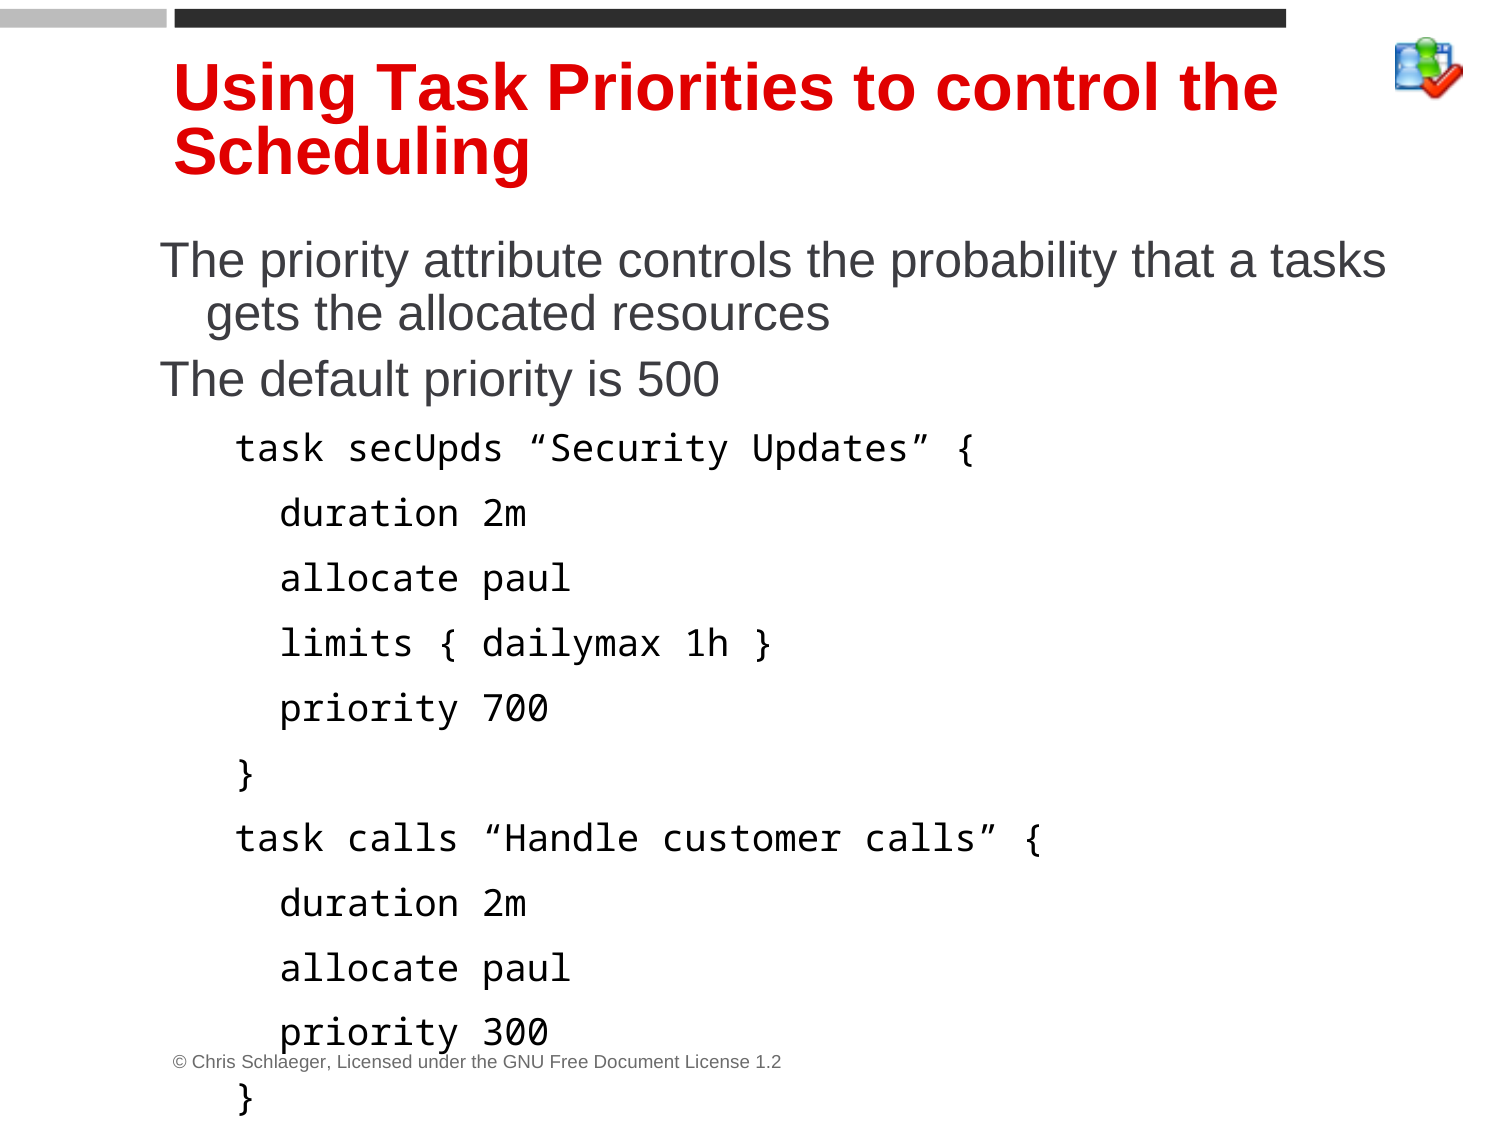

# Using Task Priorities to control the Scheduling
The priority attribute controls the probability that a tasks gets the allocated resources
The default priority is 500
task secUpds “Security Updates” {
 duration 2m
 allocate paul
 limits { dailymax 1h }
 priority 700
}
task calls “Handle customer calls” {
 duration 2m
 allocate paul
 priority 300
}